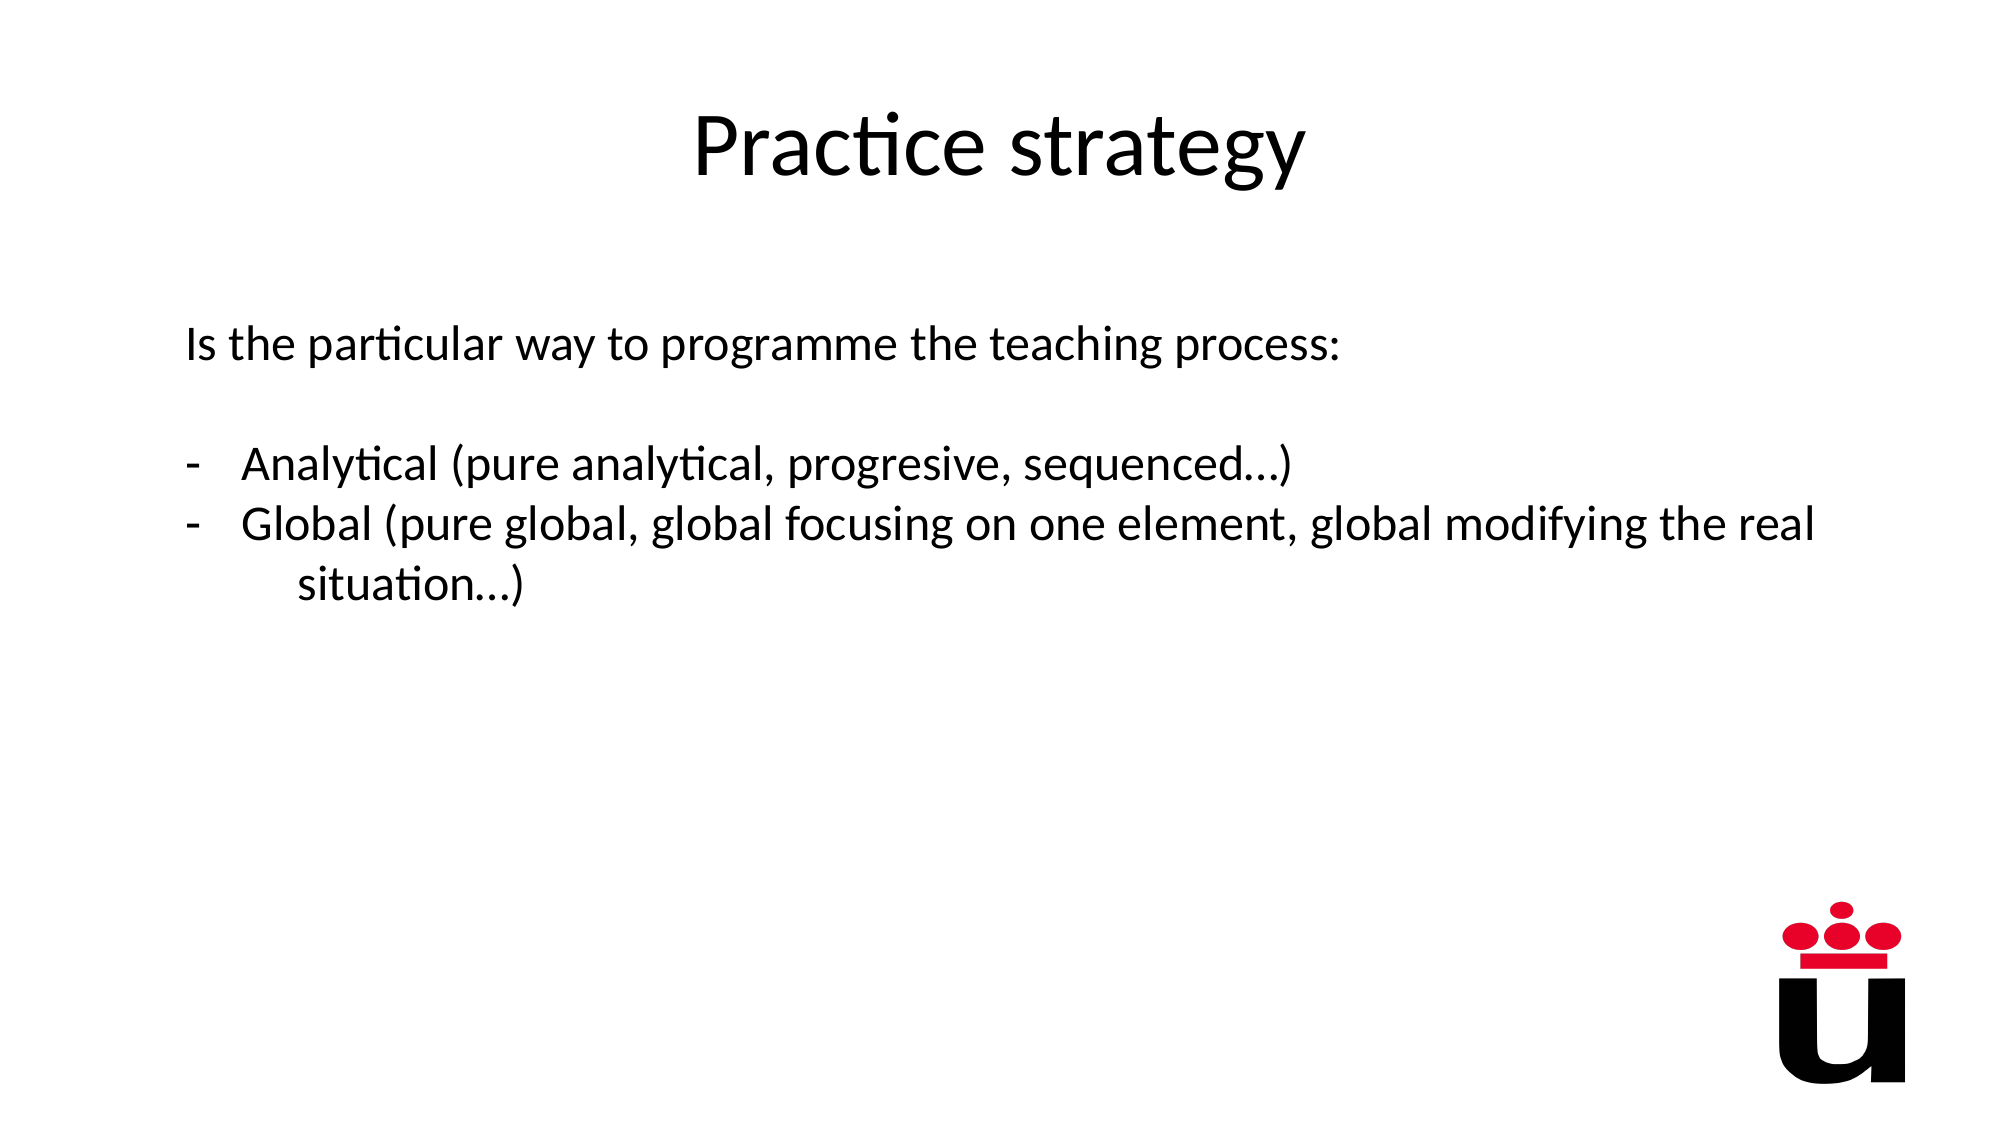

Practice strategy
Is the particular way to programme the teaching process:
Analytical (pure analytical, progresive, sequenced…)
Global (pure global, global focusing on one element, global modifying the real situation…)